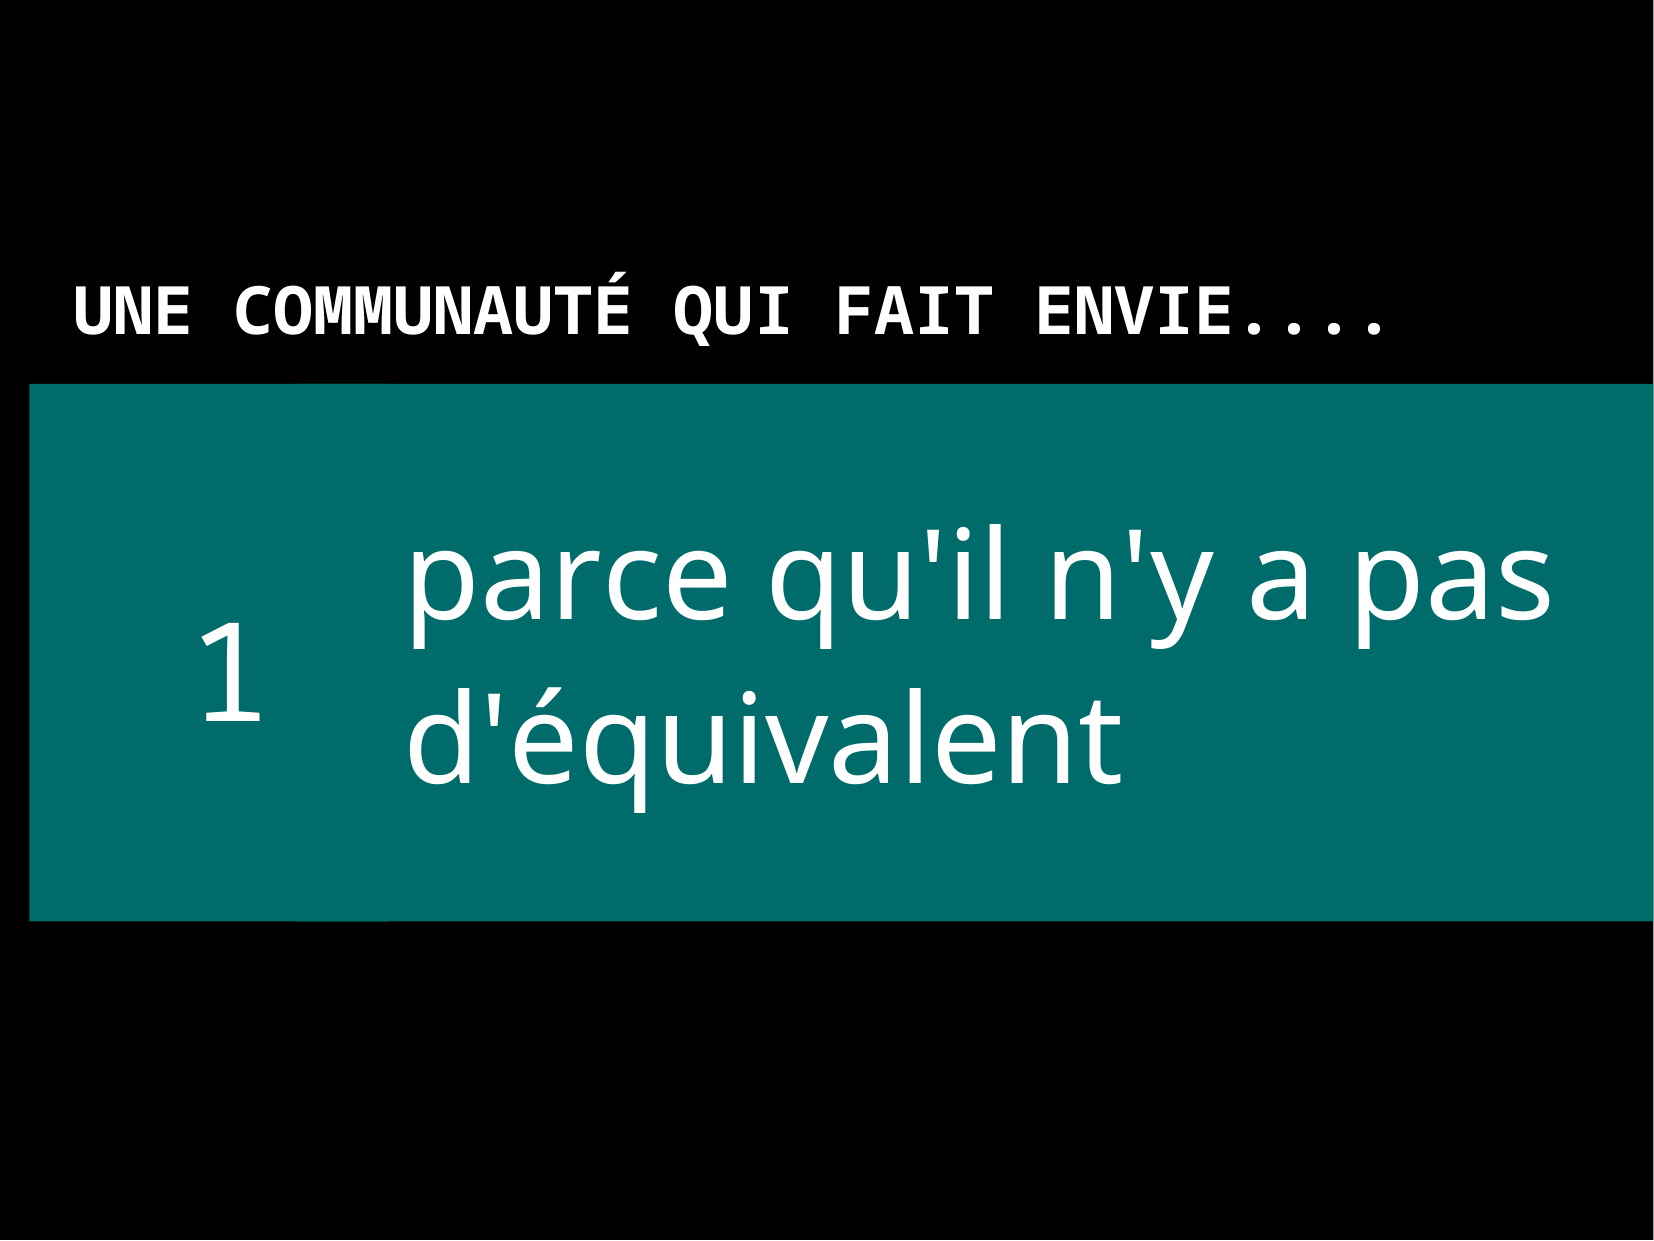

UNE COMMUNAUTÉ QUI FAIT ENVIE....
parce qu'il n'y a pas d'équivalent
1